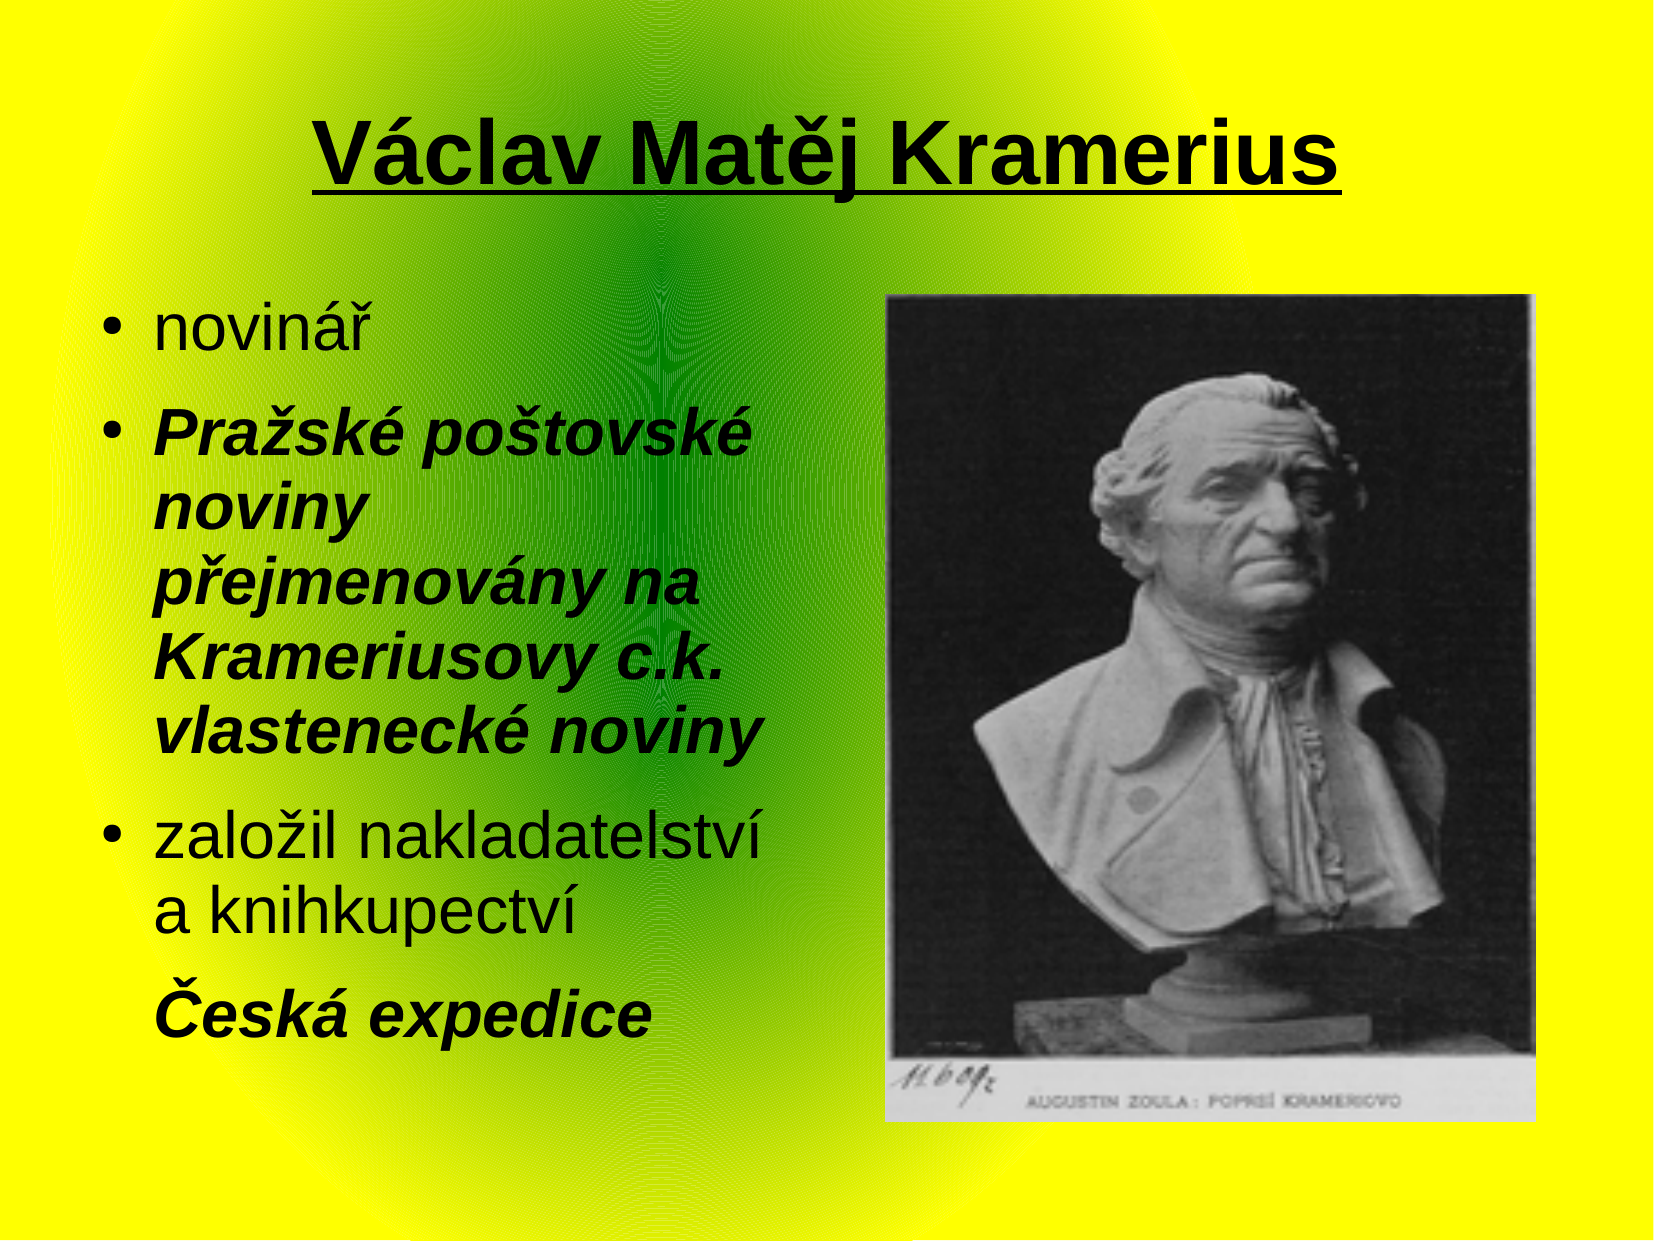

# Václav Matěj Kramerius
novinář
Pražské poštovské noviny přejmenovány na Krameriusovy c.k. vlastenecké noviny
založil nakladatelství a knihkupectví
Česká expedice